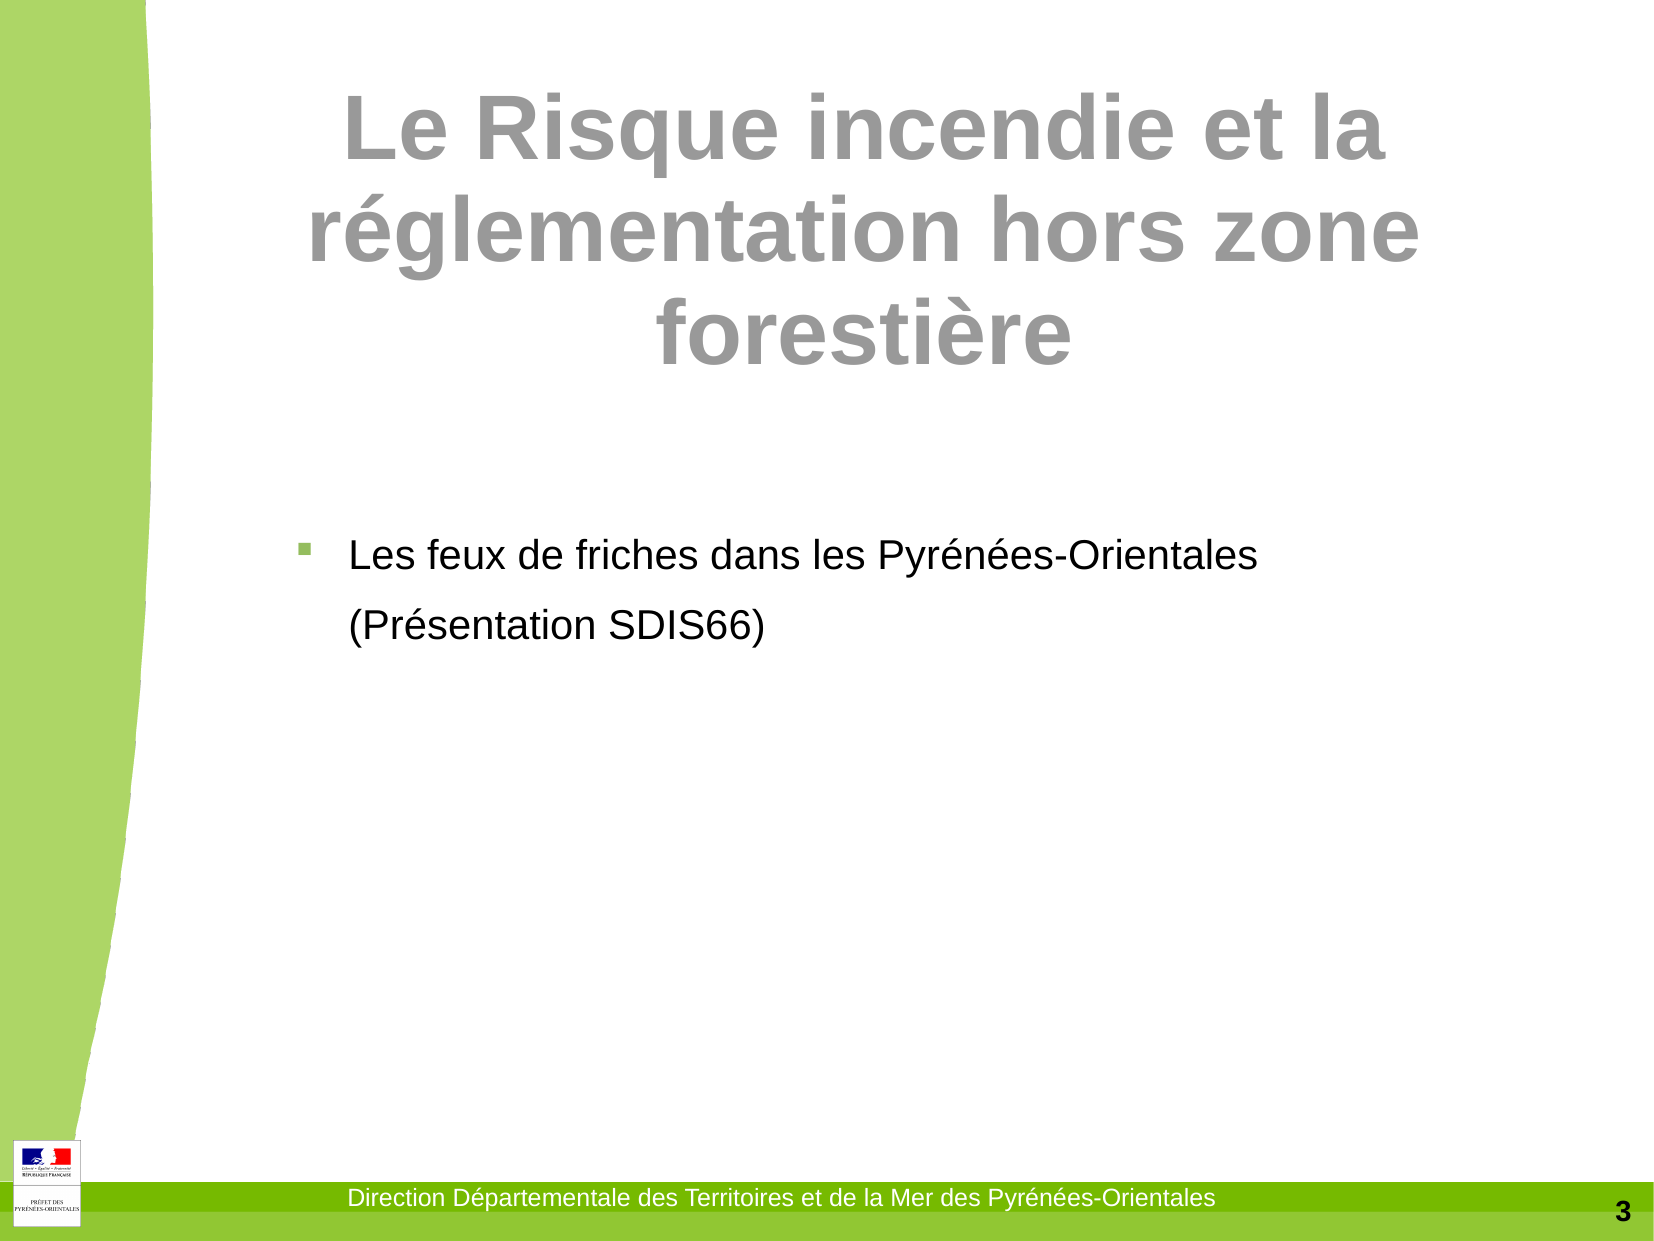

# Le Risque incendie et la réglementation hors zone forestière
Les feux de friches dans les Pyrénées-Orientales
(Présentation SDIS66)
Direction Départementale des Territoires et de la Mer des Pyrénées-Orientales
3